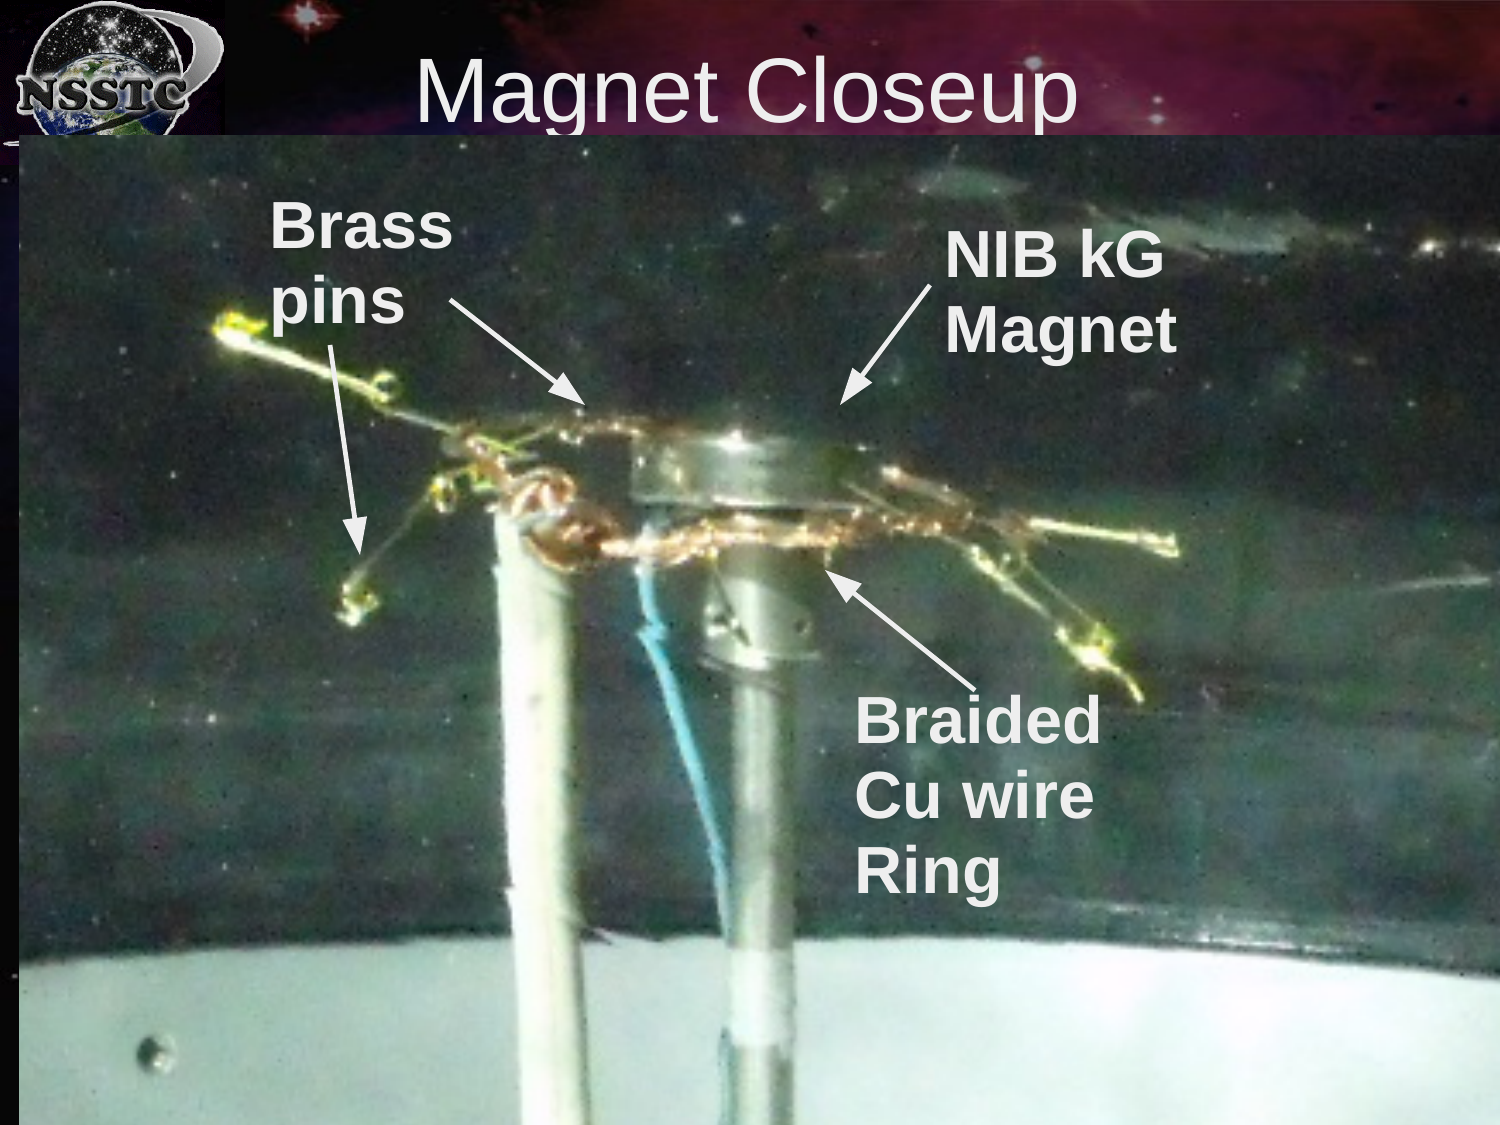

# Magnet Closeup
Brass pins
NIB kG Magnet
Braided Cu wire
Ring